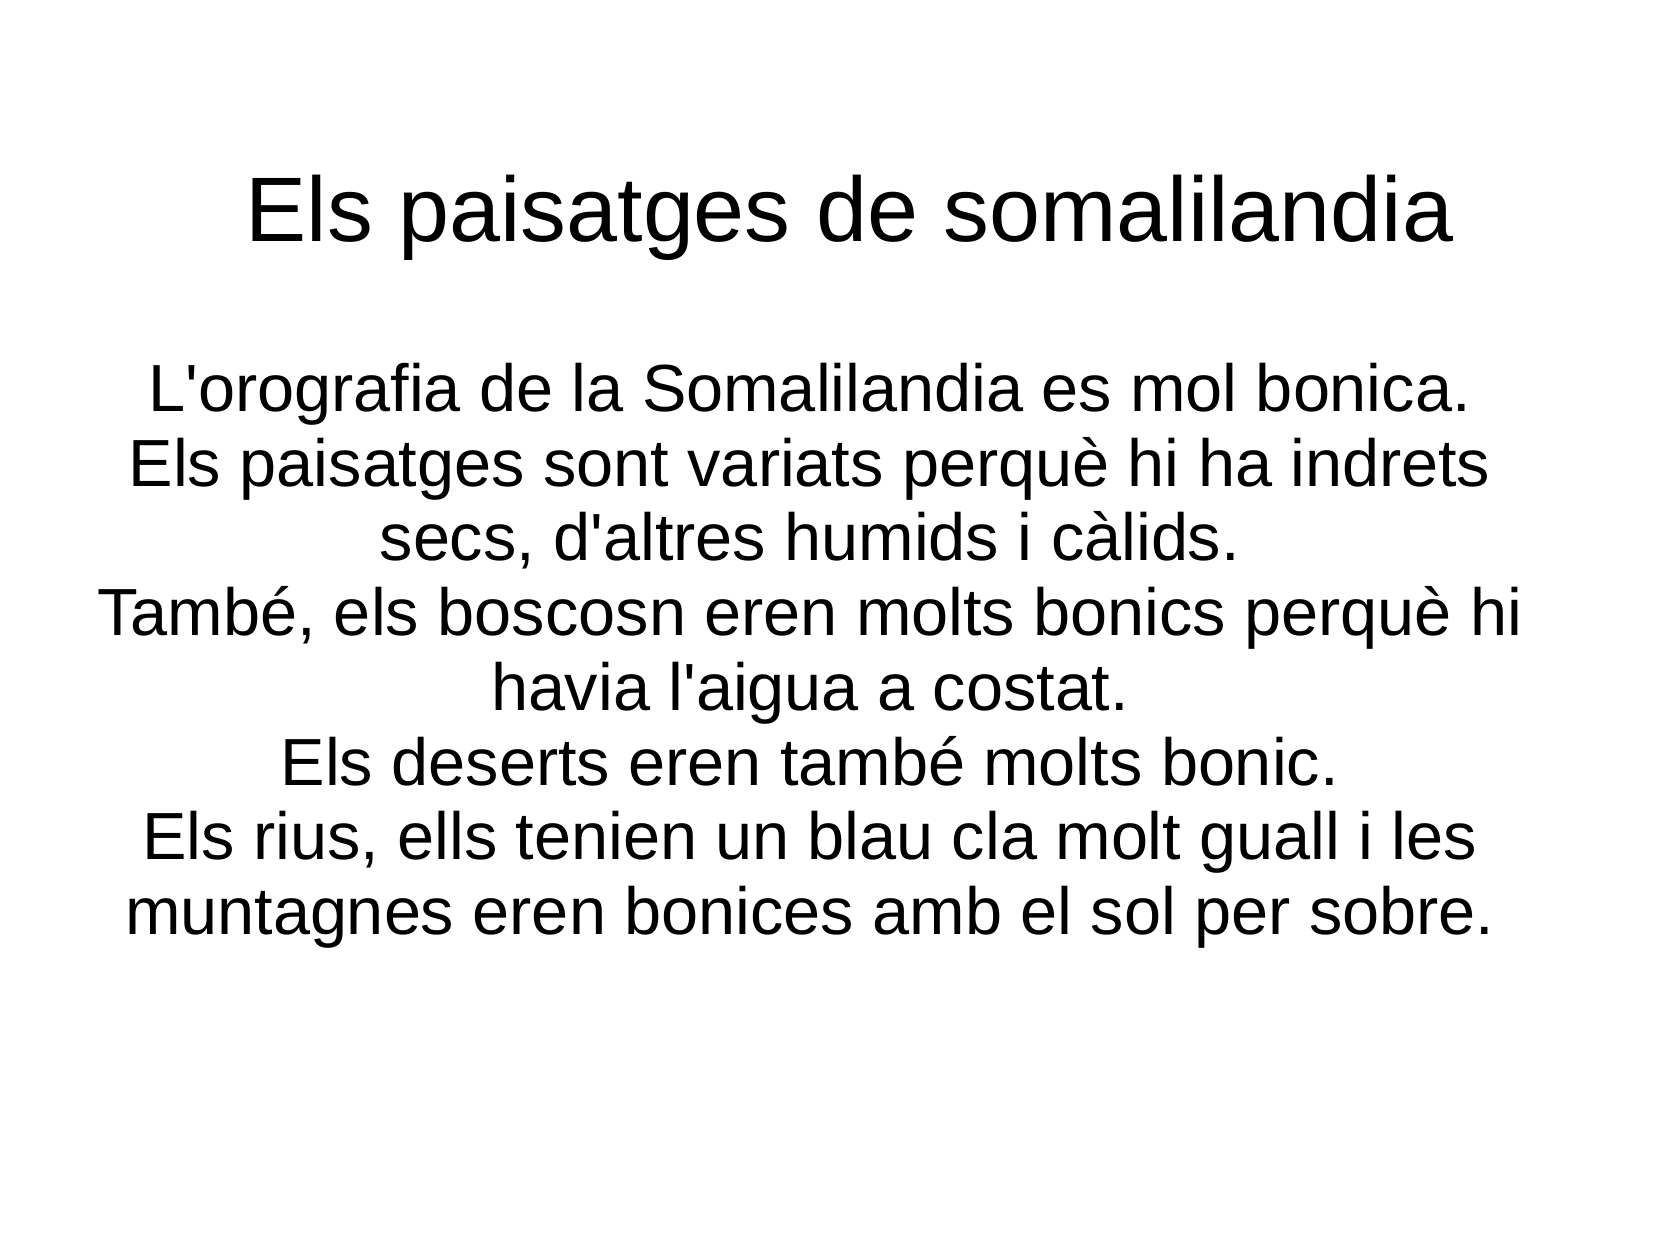

# Els paisatges de somalilandia
L'orografia de la Somalilandia es mol bonica.
Els paisatges sont variats perquè hi ha indrets secs, d'altres humids i càlids.
També, els boscosn eren molts bonics perquè hi havia l'aigua a costat.
Els deserts eren també molts bonic.
Els rius, ells tenien un blau cla molt guall i les muntagnes eren bonices amb el sol per sobre.